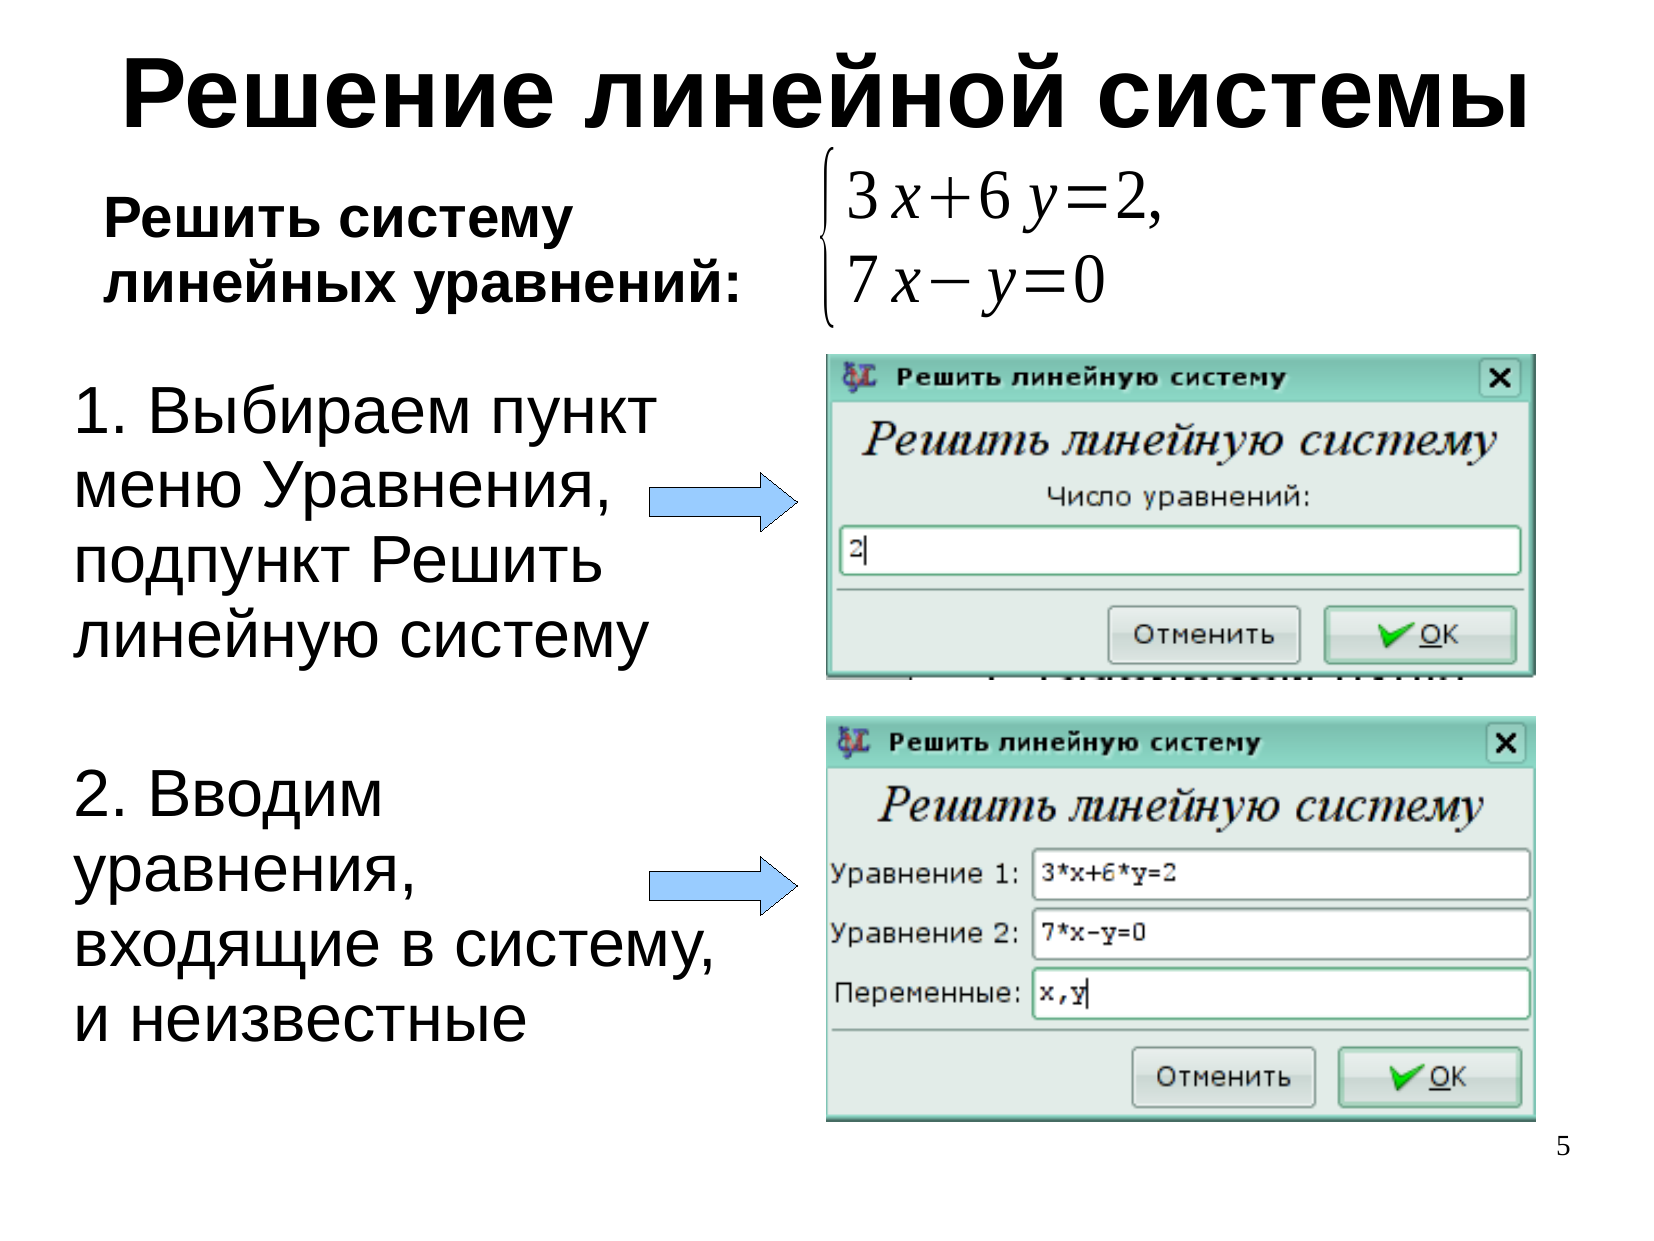

Решение линейной системы
Решить систему линейных уравнений:
1. Выбираем пункт меню Уравнения, подпункт Решить линейную систему
2. Вводим уравнения, входящие в систему, и неизвестные
5